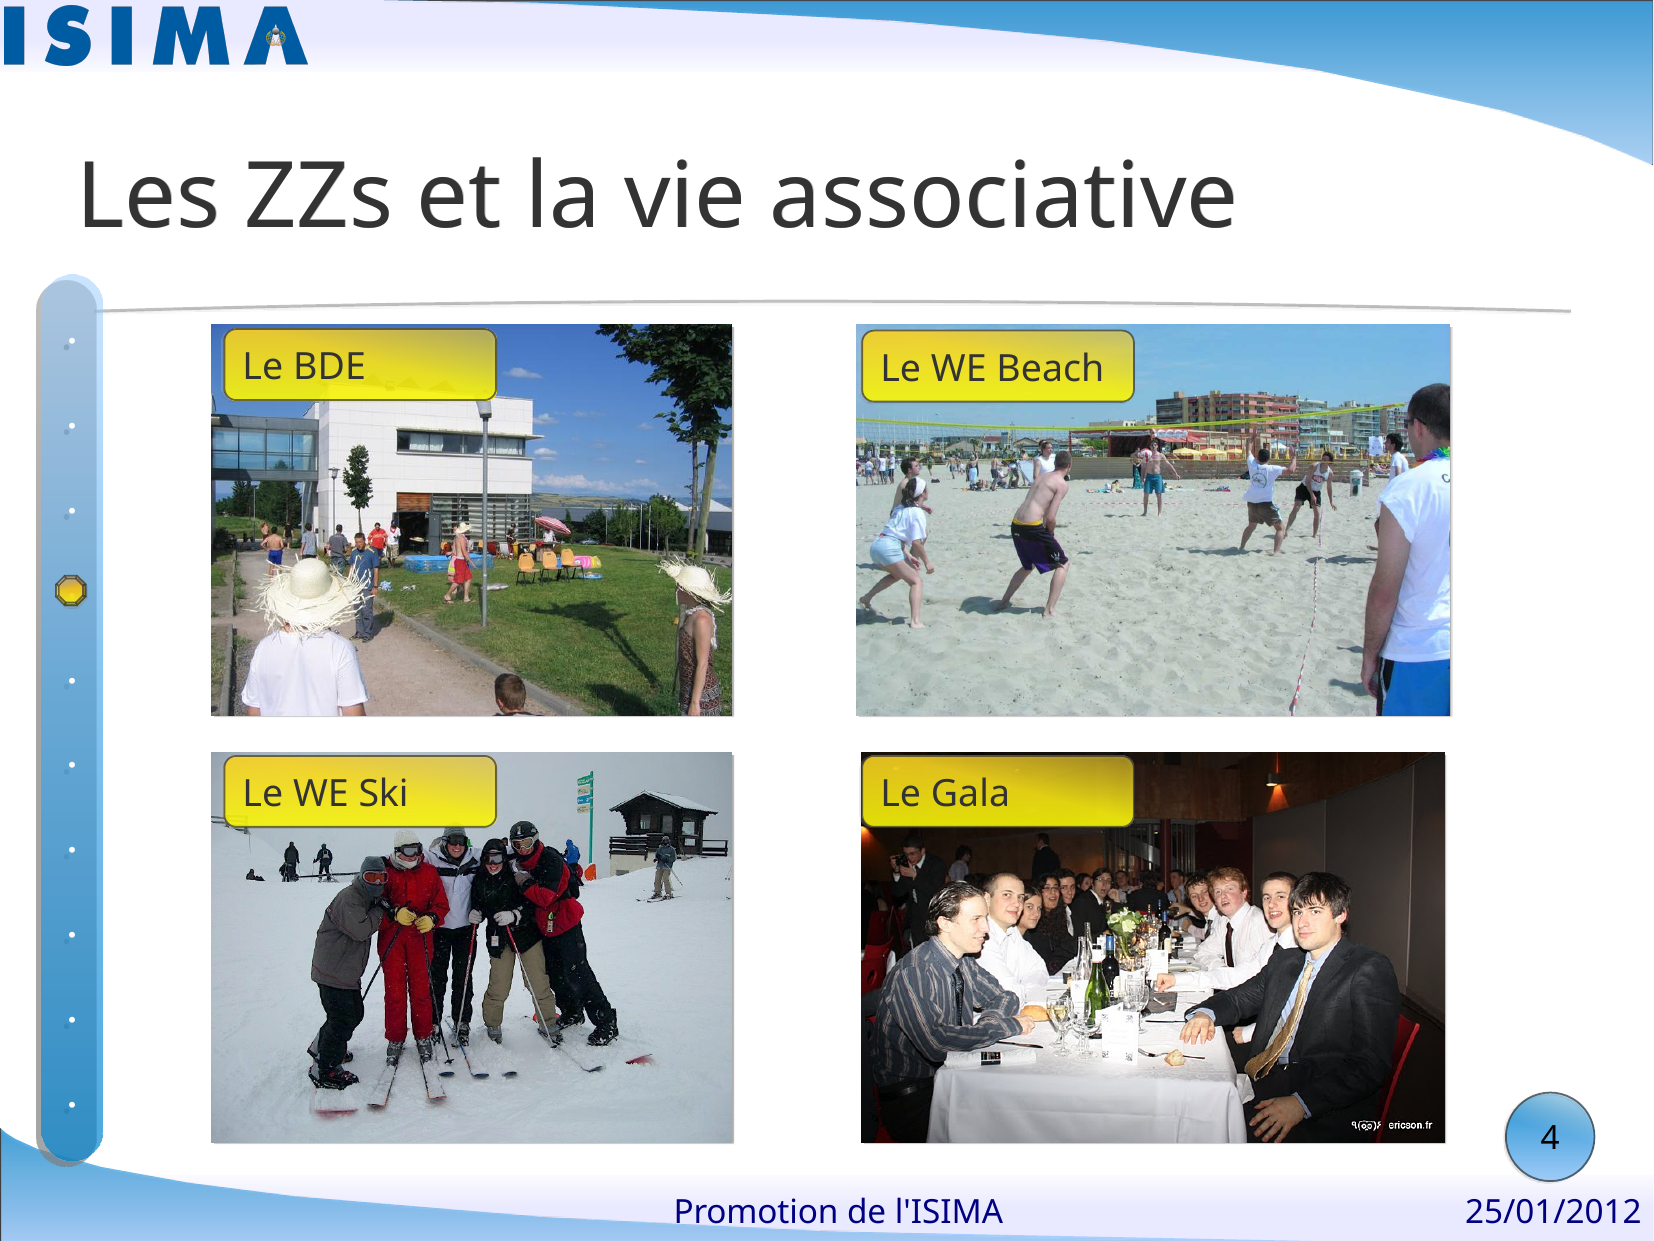

# Les ZZs et la vie associative
Le BDE
Le WE Beach
Le WE Ski
Le Gala
4
Promotion de l'ISIMA
25/01/2012